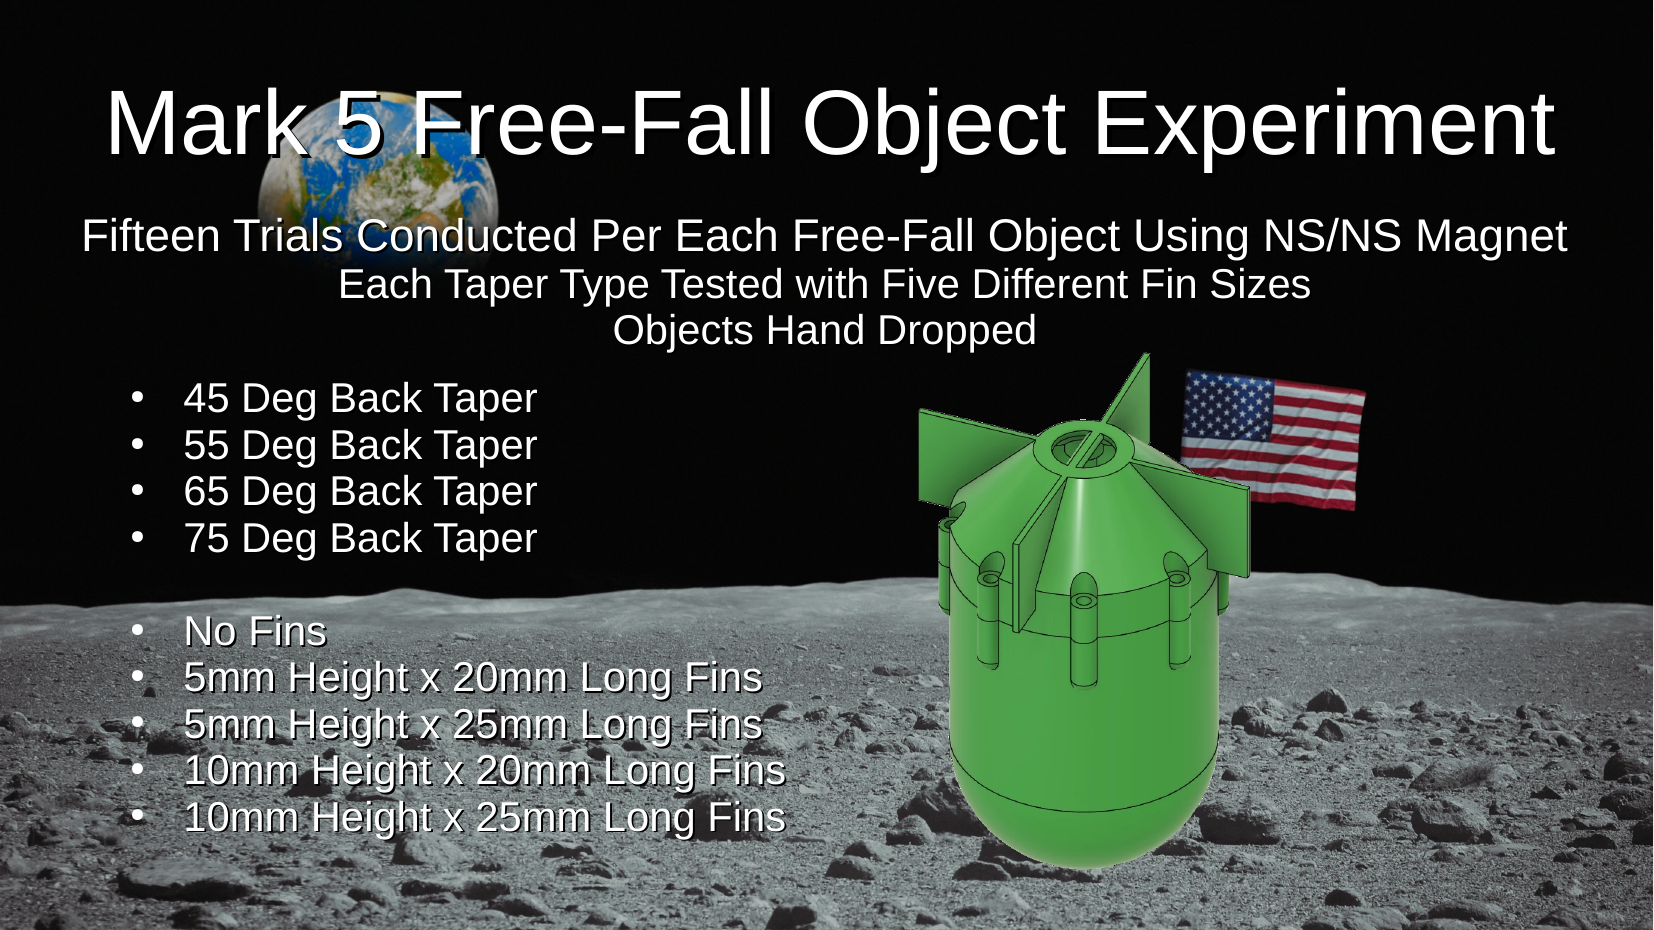

# Mark 5 Free-Fall Object Experiment
Fifteen Trials Conducted Per Each Free-Fall Object Using NS/NS Magnet
Each Taper Type Tested with Five Different Fin Sizes
Objects Hand Dropped
45 Deg Back Taper
55 Deg Back Taper
65 Deg Back Taper
75 Deg Back Taper
No Fins
5mm Height x 20mm Long Fins
5mm Height x 25mm Long Fins
10mm Height x 20mm Long Fins
10mm Height x 25mm Long Fins